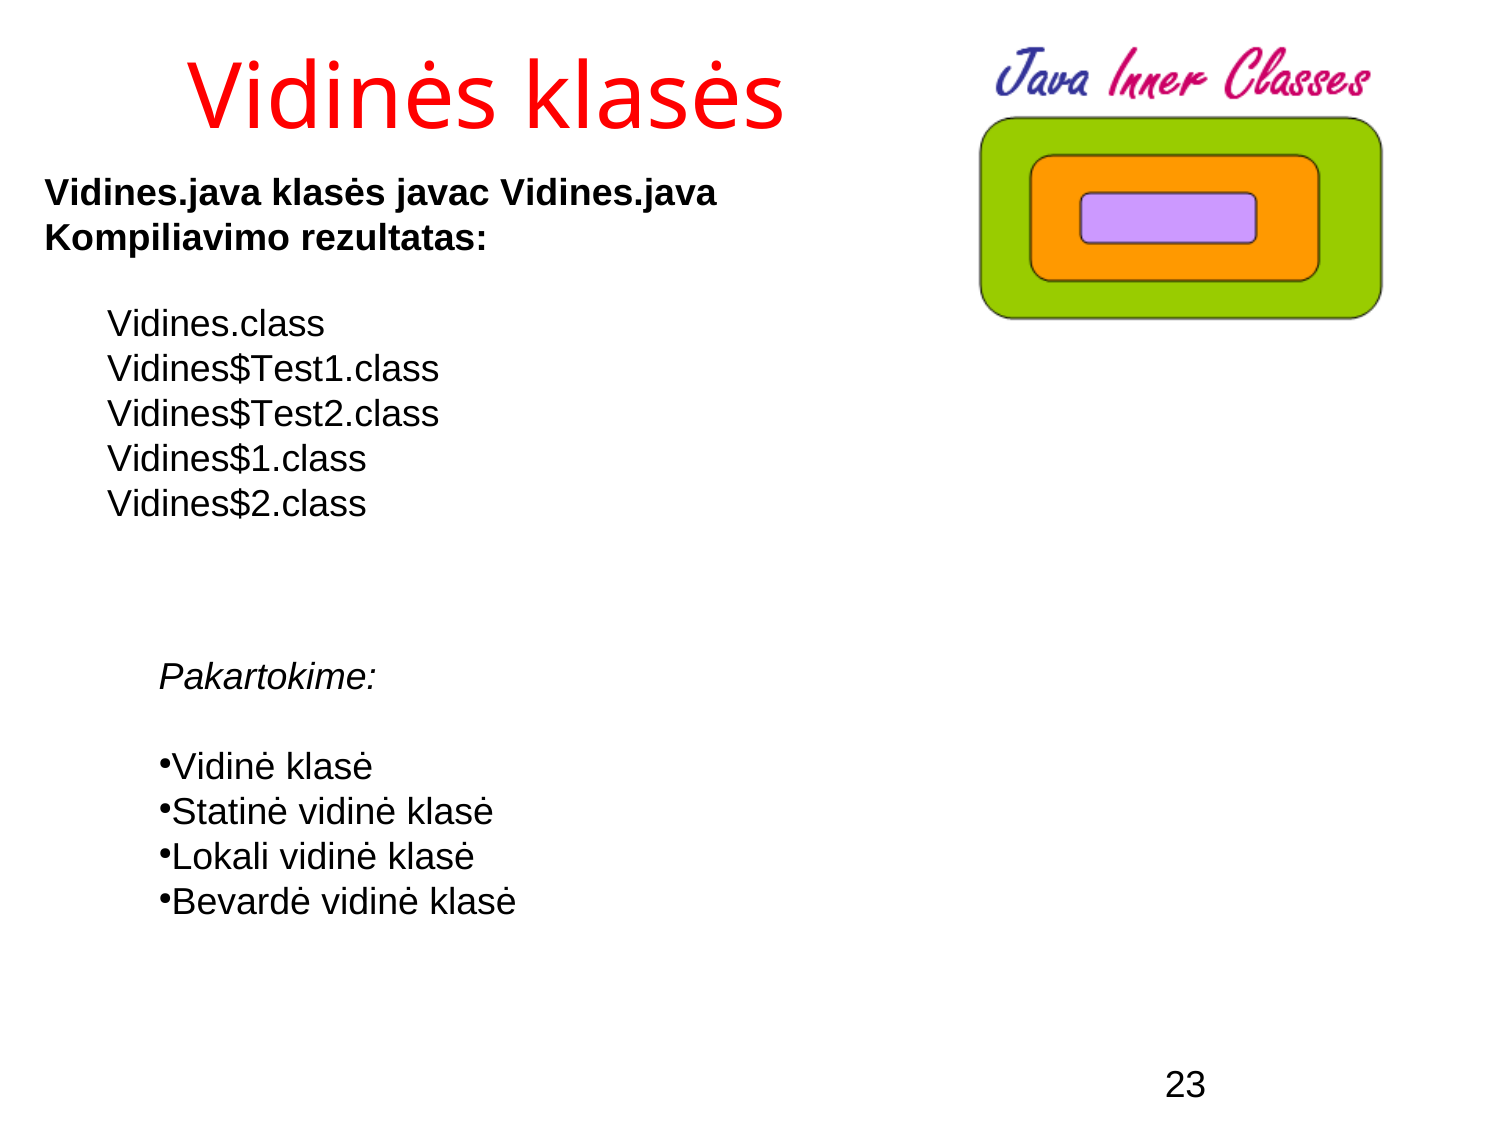

# Vidinės klasės
Vidines.java klasės javac Vidines.java
Kompiliavimo rezultatas:
Vidines.class
Vidines$Test1.class
Vidines$Test2.class
Vidines$1.class
Vidines$2.class
Pakartokime:
Vidinė klasė
Statinė vidinė klasė
Lokali vidinė klasė
Bevardė vidinė klasė
23